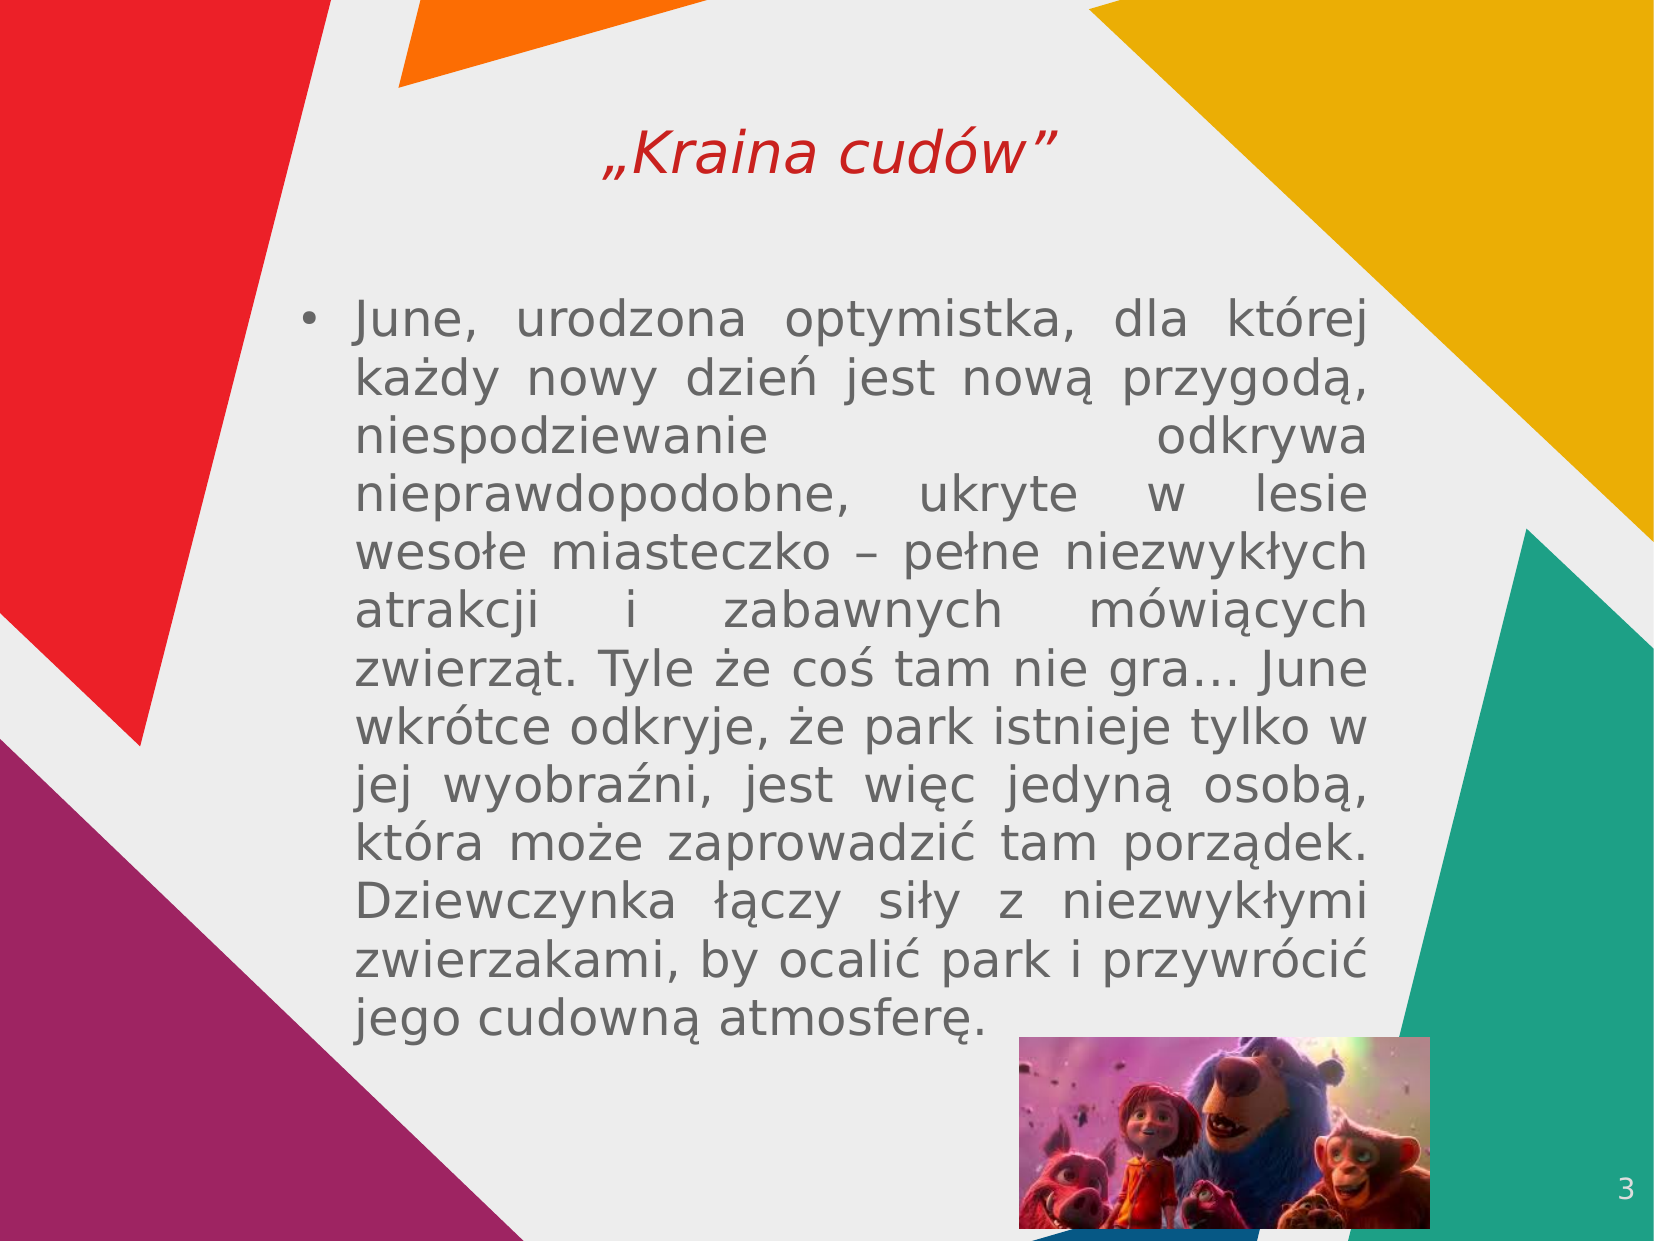

# „Kraina cudów”
June, urodzona optymistka, dla której każdy nowy dzień jest nową przygodą, niespodziewanie odkrywa nieprawdopodobne, ukryte w lesie wesołe miasteczko – pełne niezwykłych atrakcji i zabawnych mówiących zwierząt. Tyle że coś tam nie gra… June wkrótce odkryje, że park istnieje tylko w jej wyobraźni, jest więc jedyną osobą, która może zaprowadzić tam porządek. Dziewczynka łączy siły z niezwykłymi zwierzakami, by ocalić park i przywrócić jego cudowną atmosferę.
3